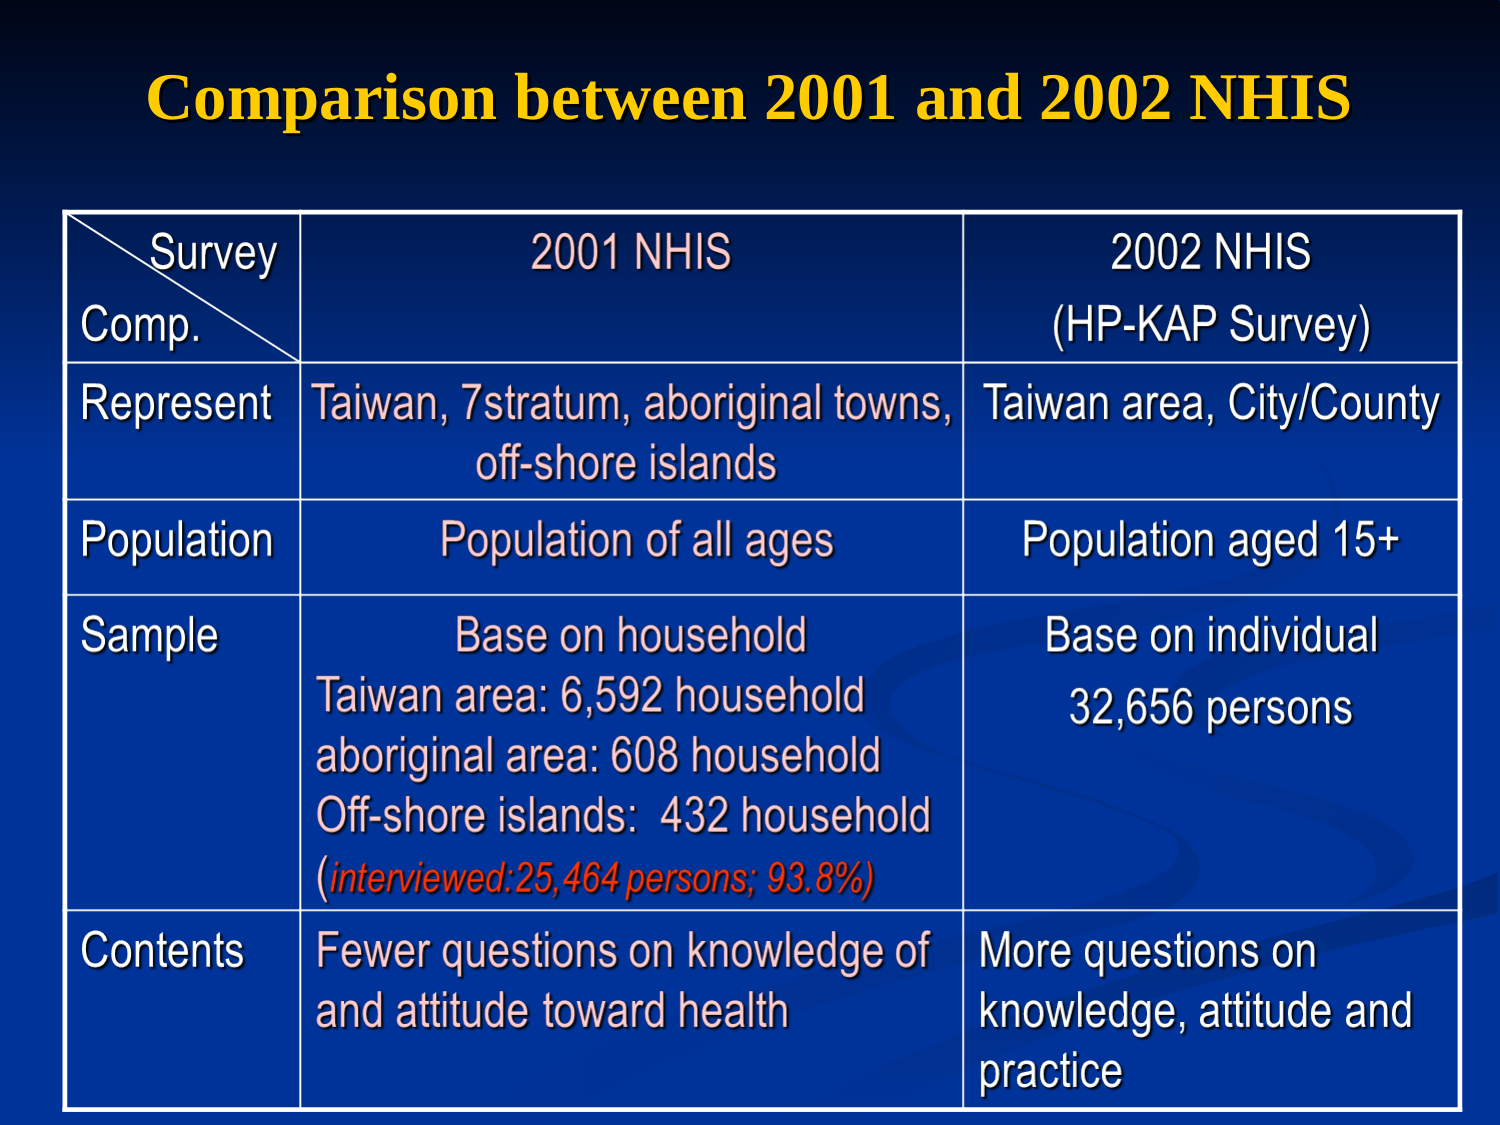

# Comparison between 2001 and 2002 NHIS